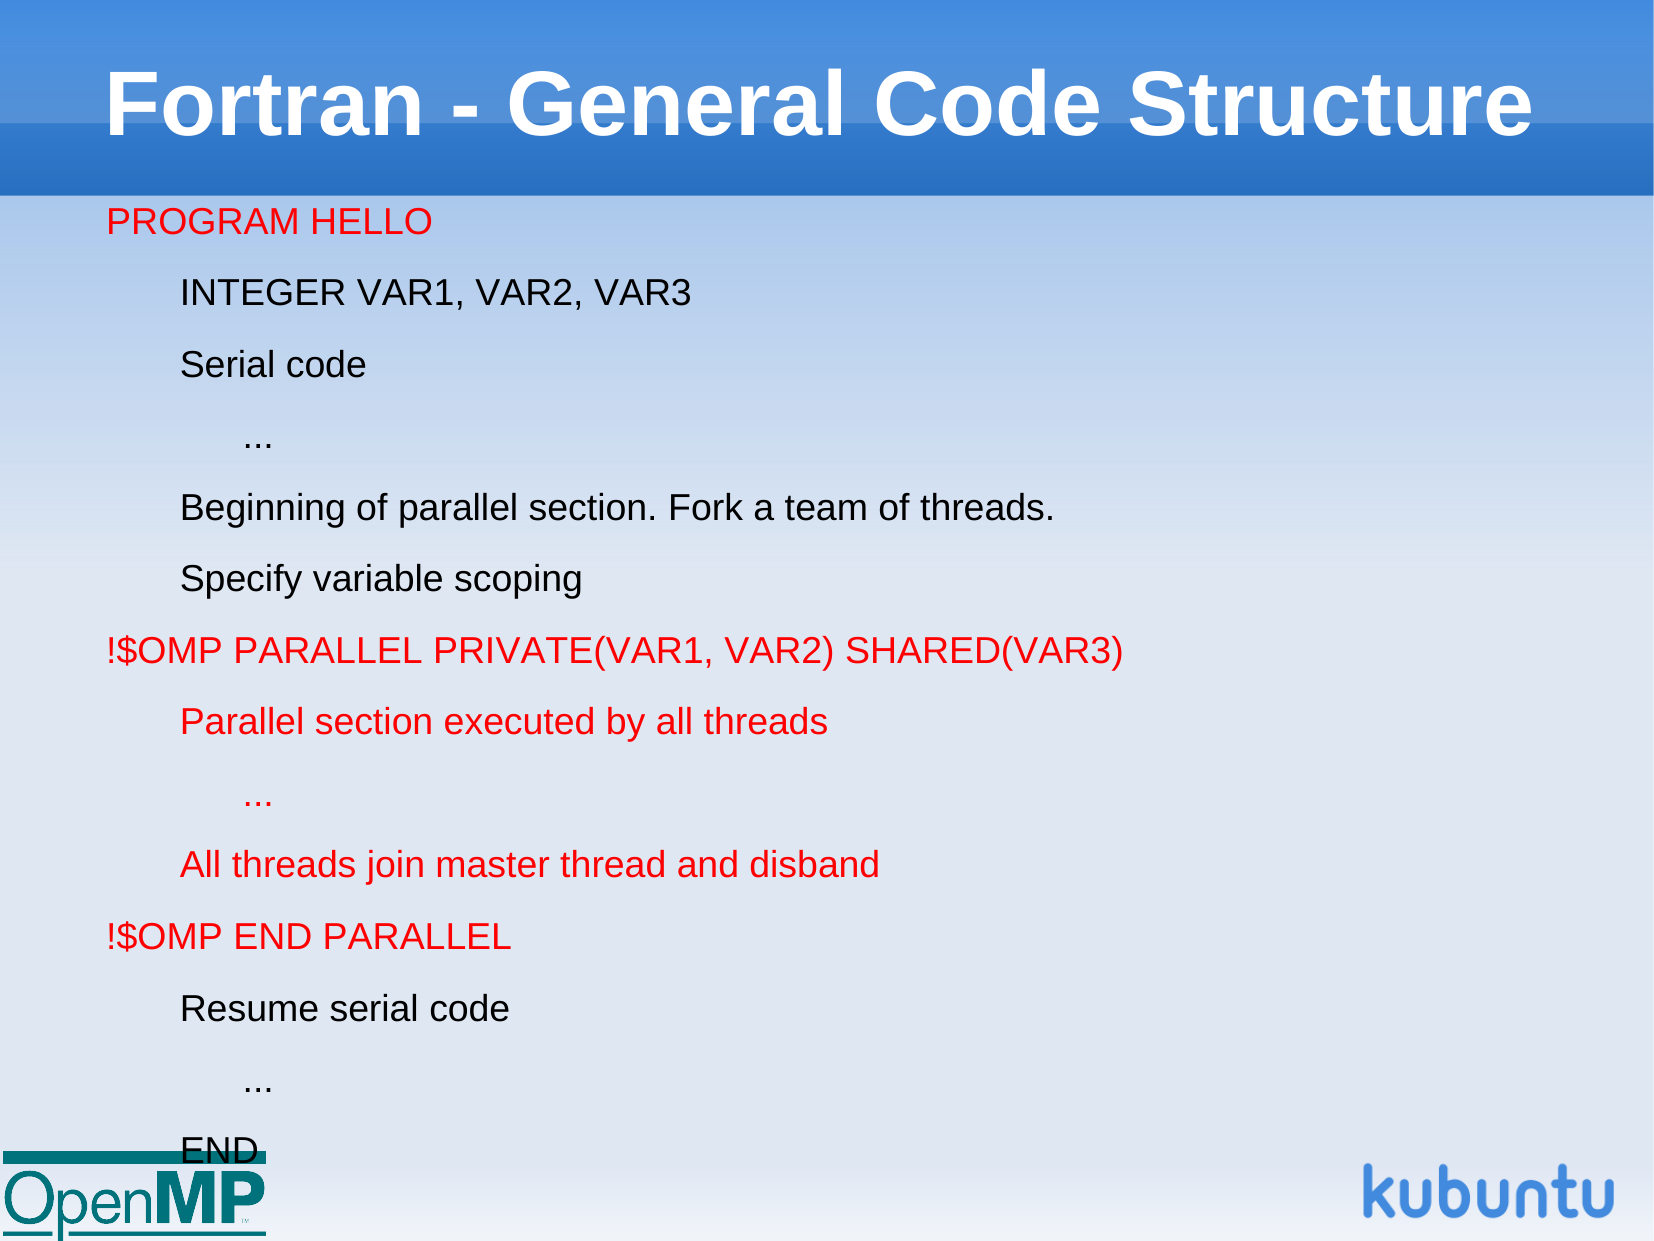

# Fortran - General Code Structure
PROGRAM HELLO
 INTEGER VAR1, VAR2, VAR3
 Serial code
 ...
 Beginning of parallel section. Fork a team of threads.
 Specify variable scoping
!$OMP PARALLEL PRIVATE(VAR1, VAR2) SHARED(VAR3)
 Parallel section executed by all threads
 ...
 All threads join master thread and disband
!$OMP END PARALLEL
 Resume serial code
 ...
 END